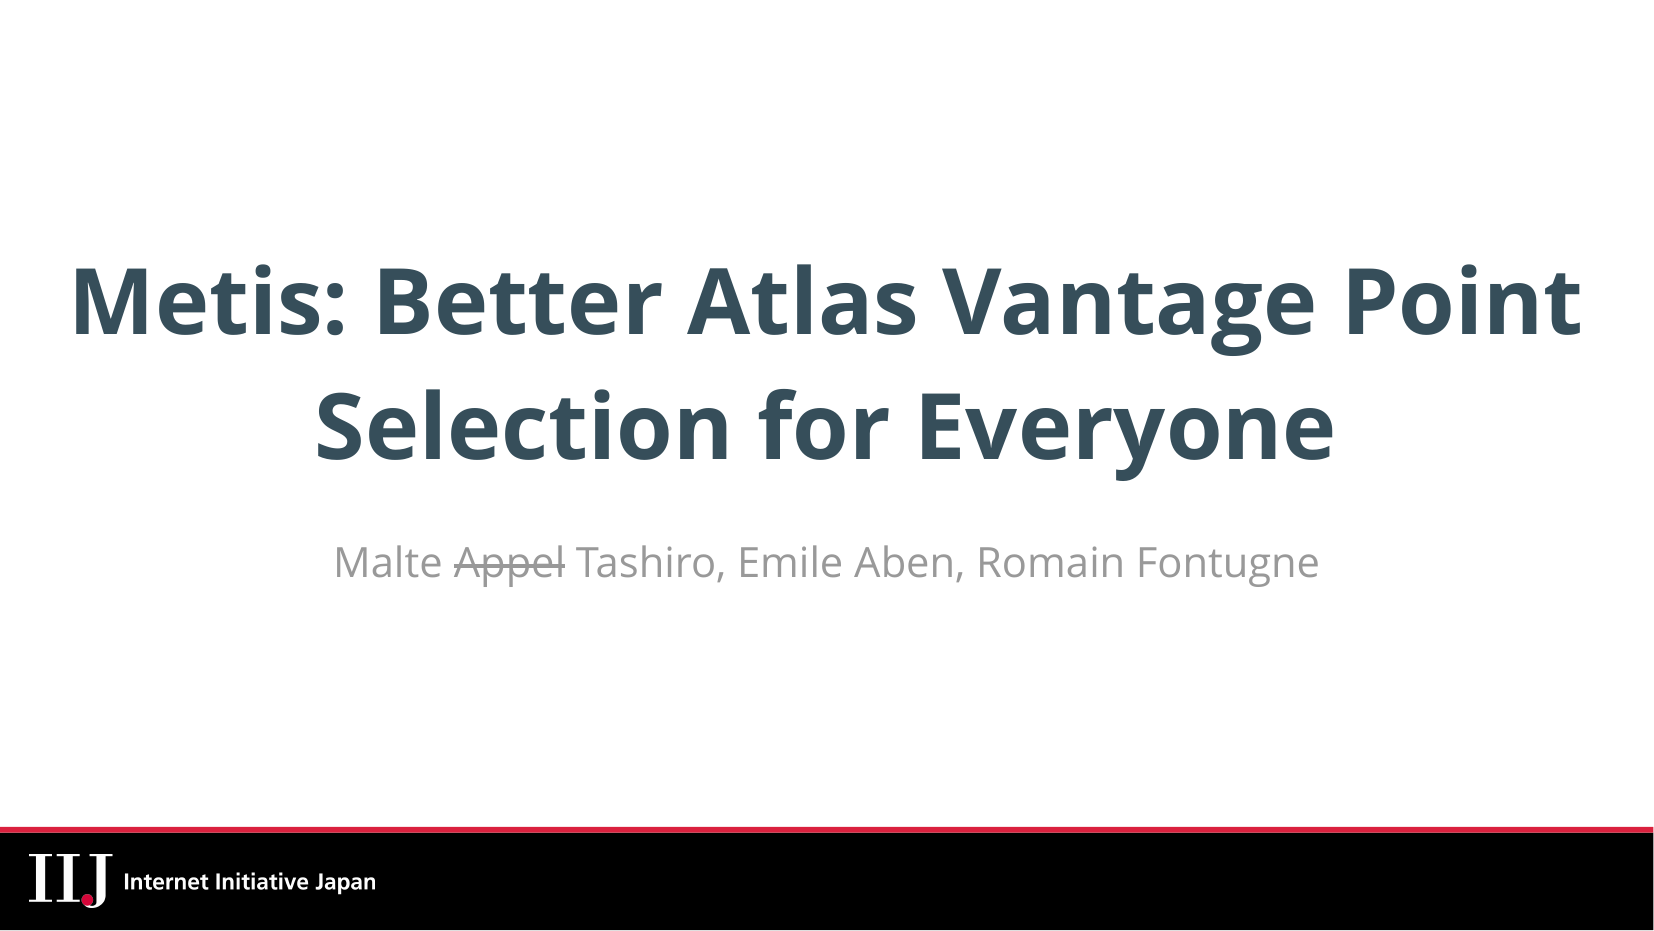

# Metis: Better Atlas Vantage Point Selection for Everyone
Malte Appel Tashiro, Emile Aben, Romain Fontugne